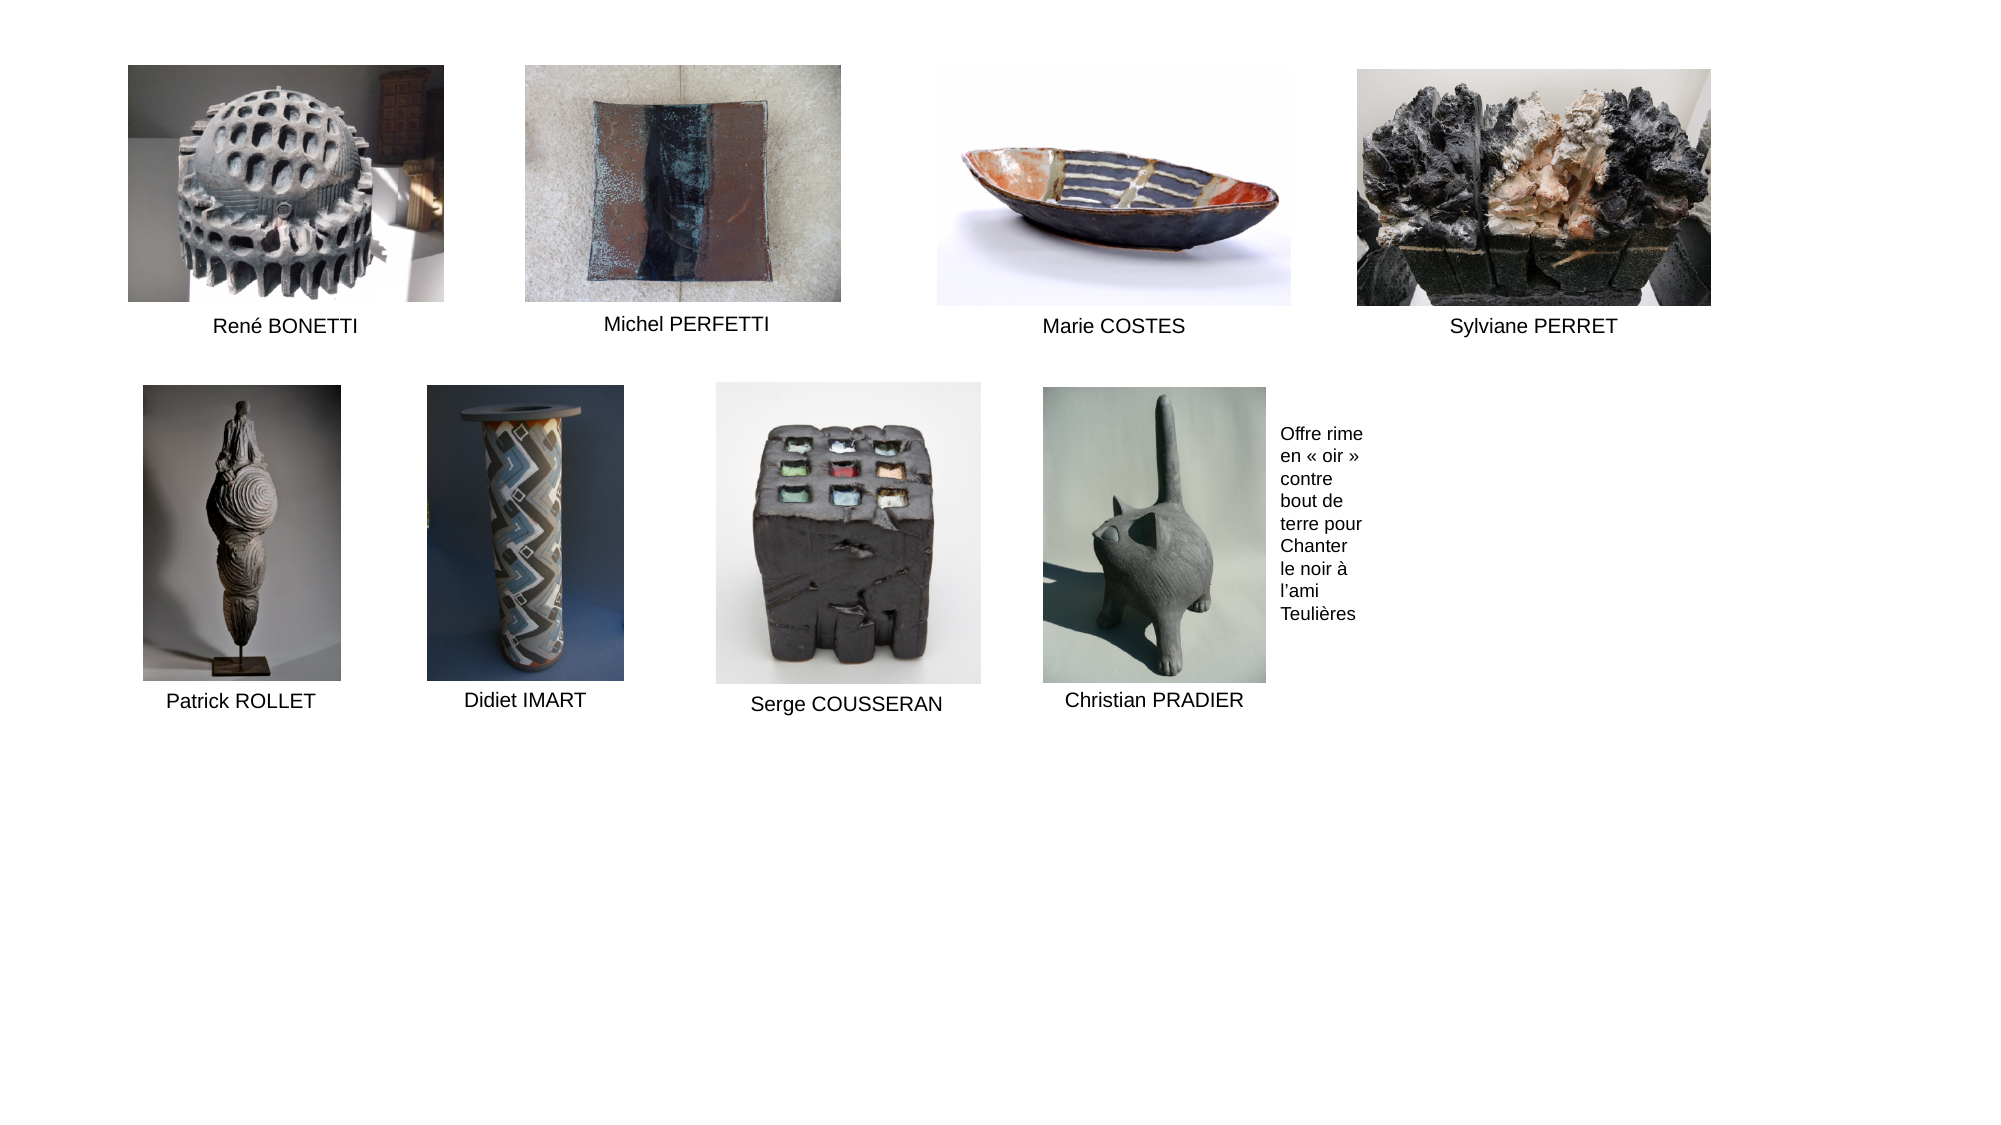

Michel PERFETTI
René BONETTI
Marie COSTES
Sylviane PERRET
Offre rime en « oir » contre bout de terre pour Chanter le noir à l’ami Teulières
Didiet IMART
Christian PRADIER
Patrick ROLLET
Serge COUSSERAN